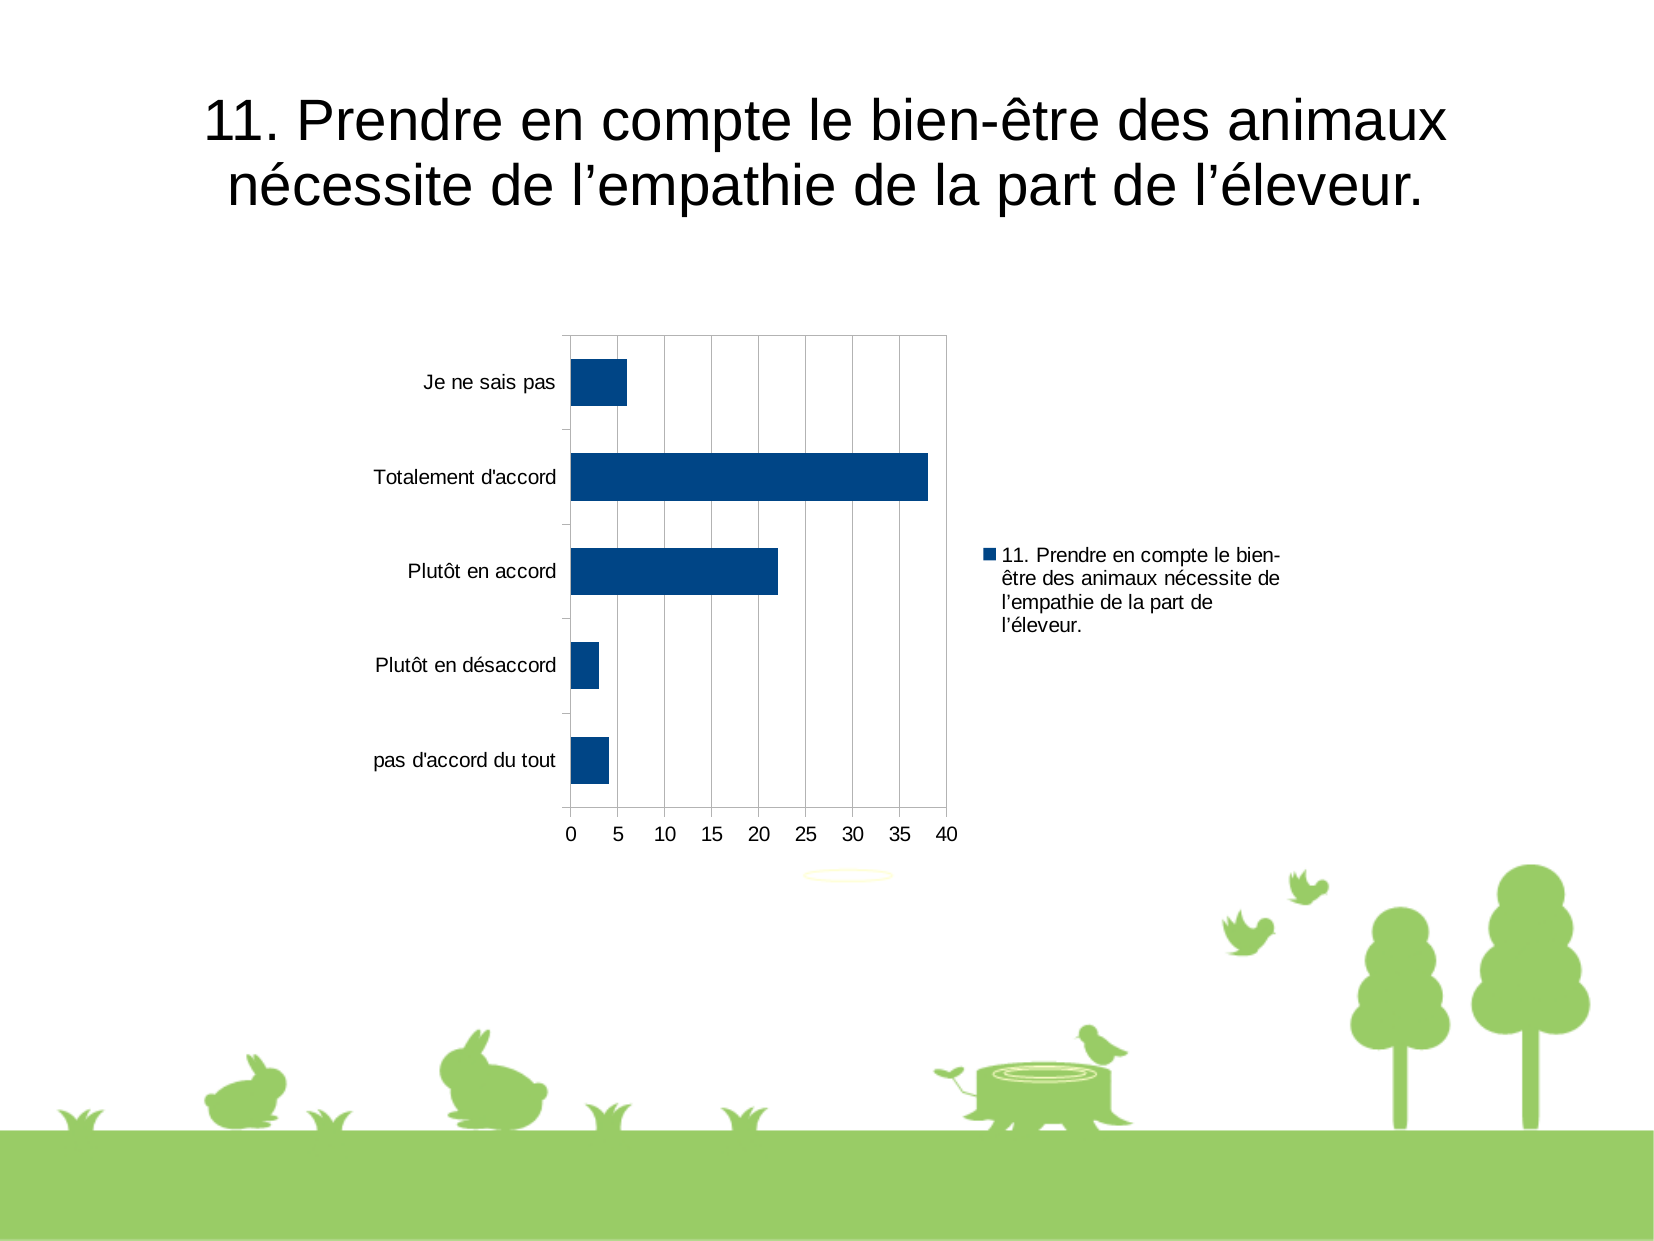

# 11. Prendre en compte le bien-être des animaux nécessite de l’empathie de la part de l’éleveur.
### Chart
| Category | 11. Prendre en compte le bien-être des animaux nécessite de l’empathie de la part de l’éleveur. |
|---|---|
| pas d'accord du tout | 4.0 |
| Plutôt en désaccord | 3.0 |
| Plutôt en accord | 22.0 |
| Totalement d'accord | 38.0 |
| Je ne sais pas | 6.0 |